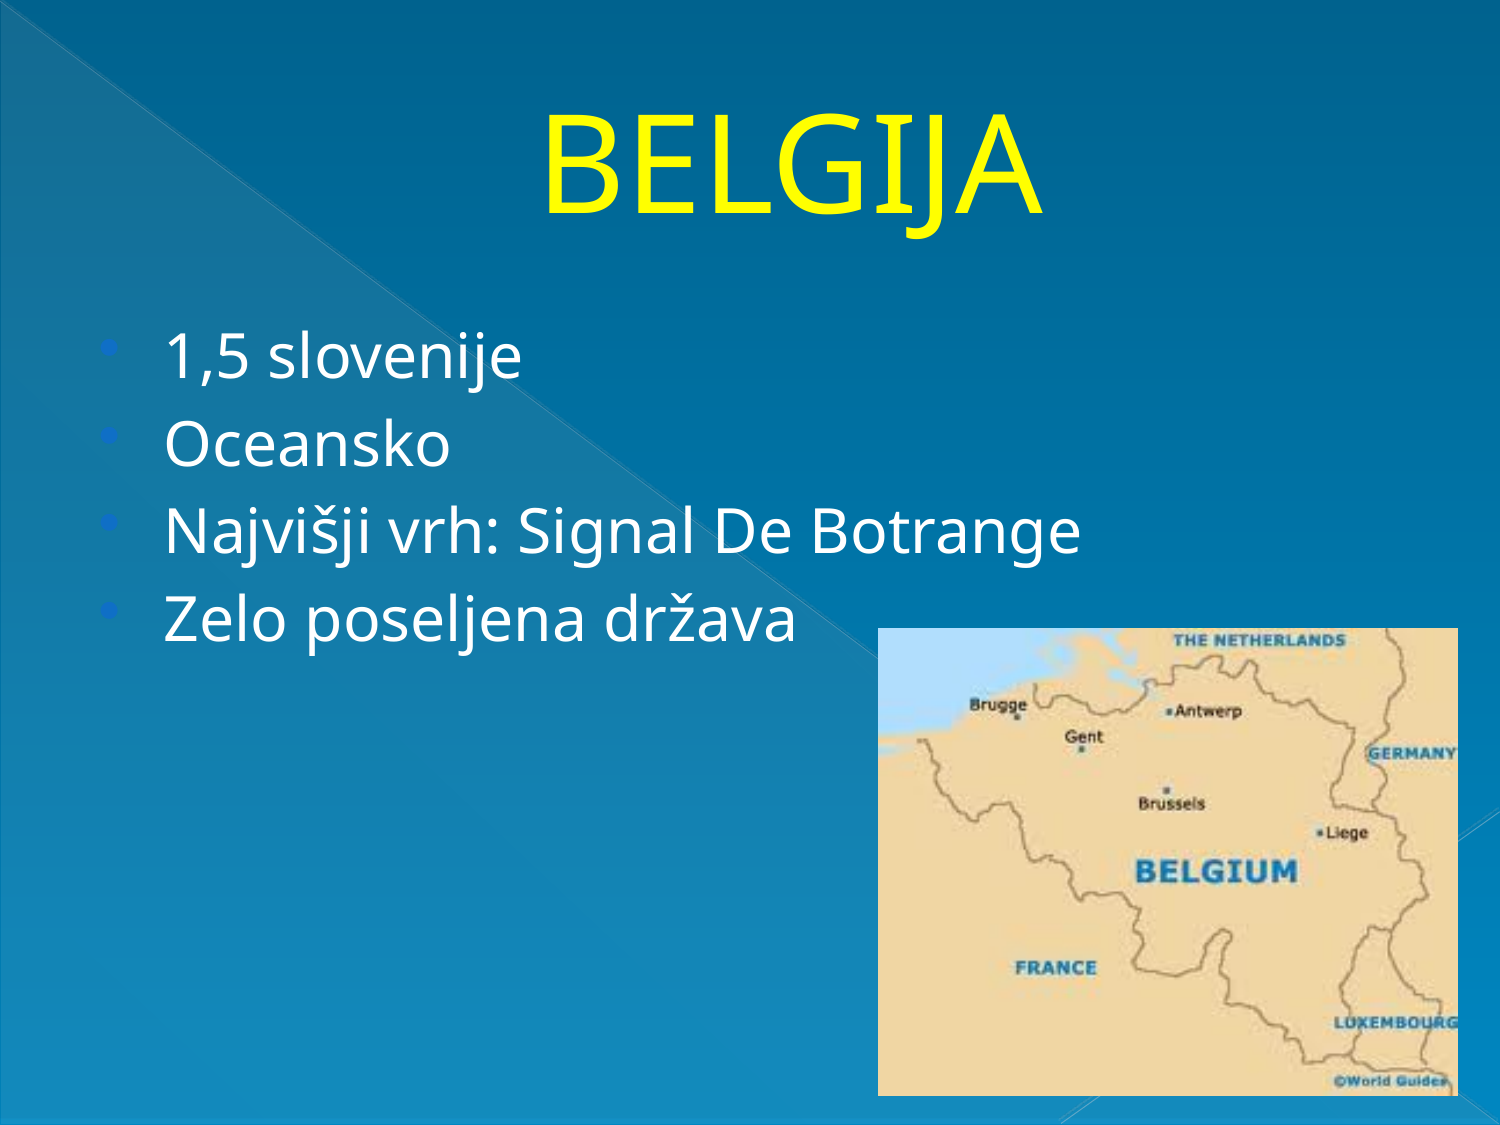

# BELGIJA
1,5 slovenije
Oceansko
Najvišji vrh: Signal De Botrange
Zelo poseljena država